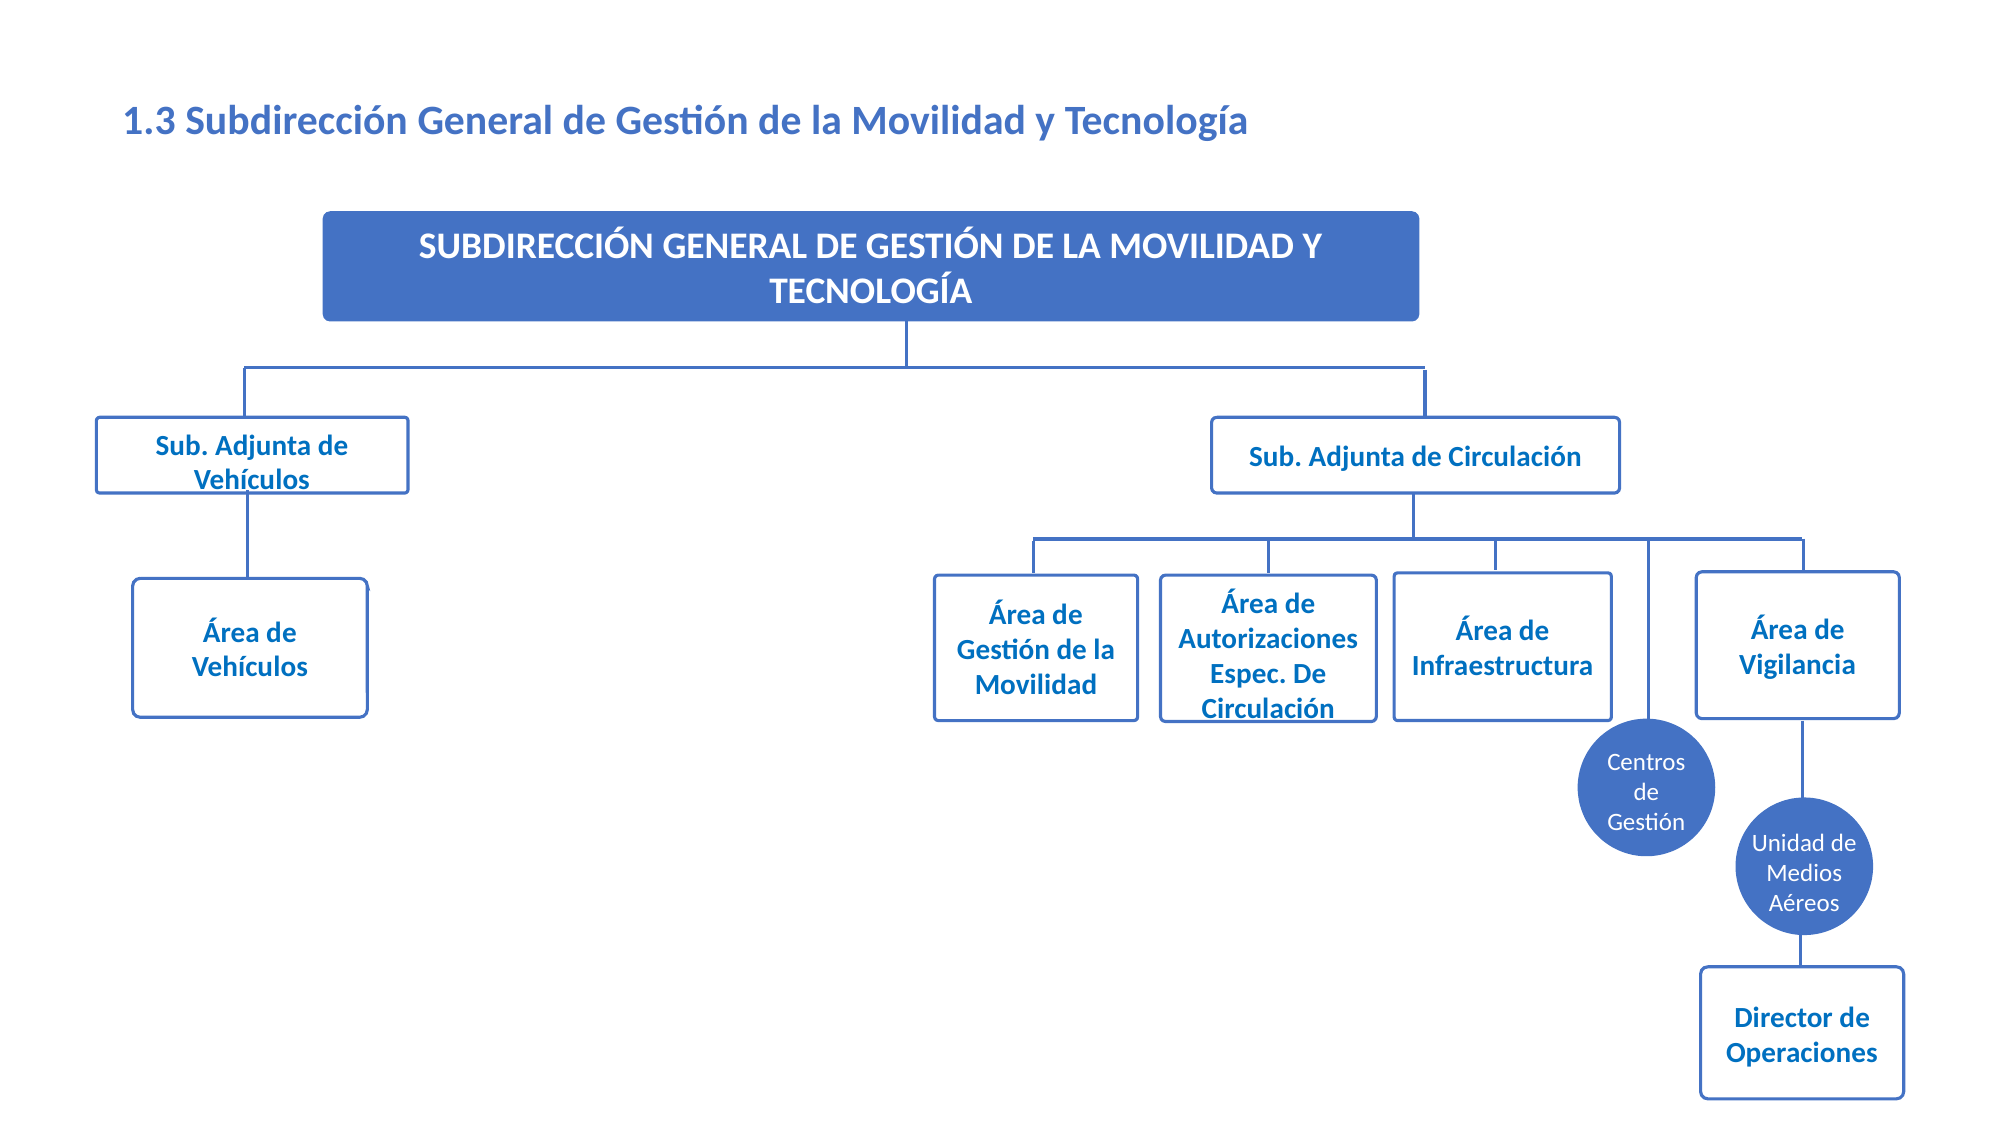

1.3 Subdirección General de Gestión de la Movilidad y Tecnología
SUBDIRECCIÓN GENERAL DE GESTIÓN DE LA MOVILIDAD Y TECNOLOGÍA
Sub. Adjunta de Vehículos
Sub. Adjunta de Circulación
Área de Vigilancia
Área de Infraestructura
Área de Gestión de la Movilidad
Área de Autorizaciones Espec. De Circulación
Área de Vehículos
Centros de Gestión
Unidad de Medios Aéreos
Director de Operaciones